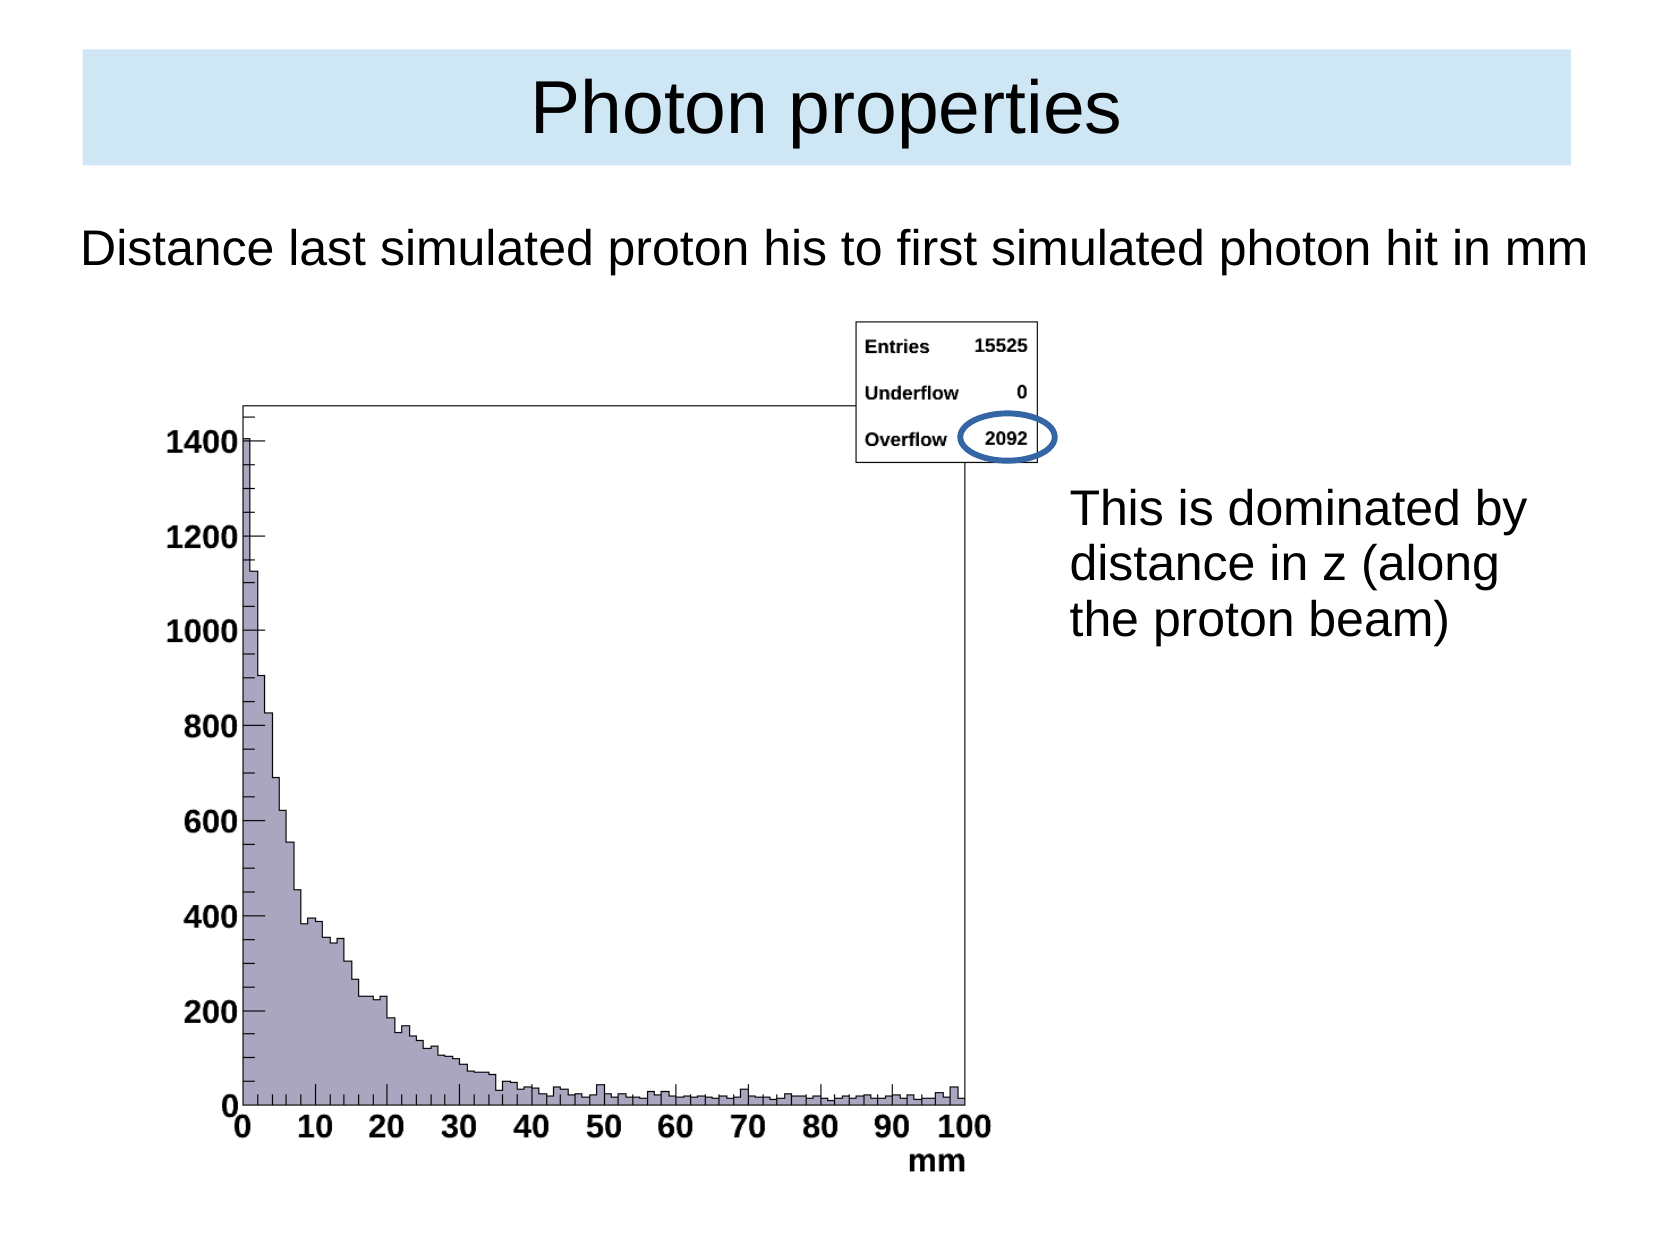

# Photon properties
Distance last simulated proton his to first simulated photon hit in mm
This is dominated by
distance in z (along
the proton beam)